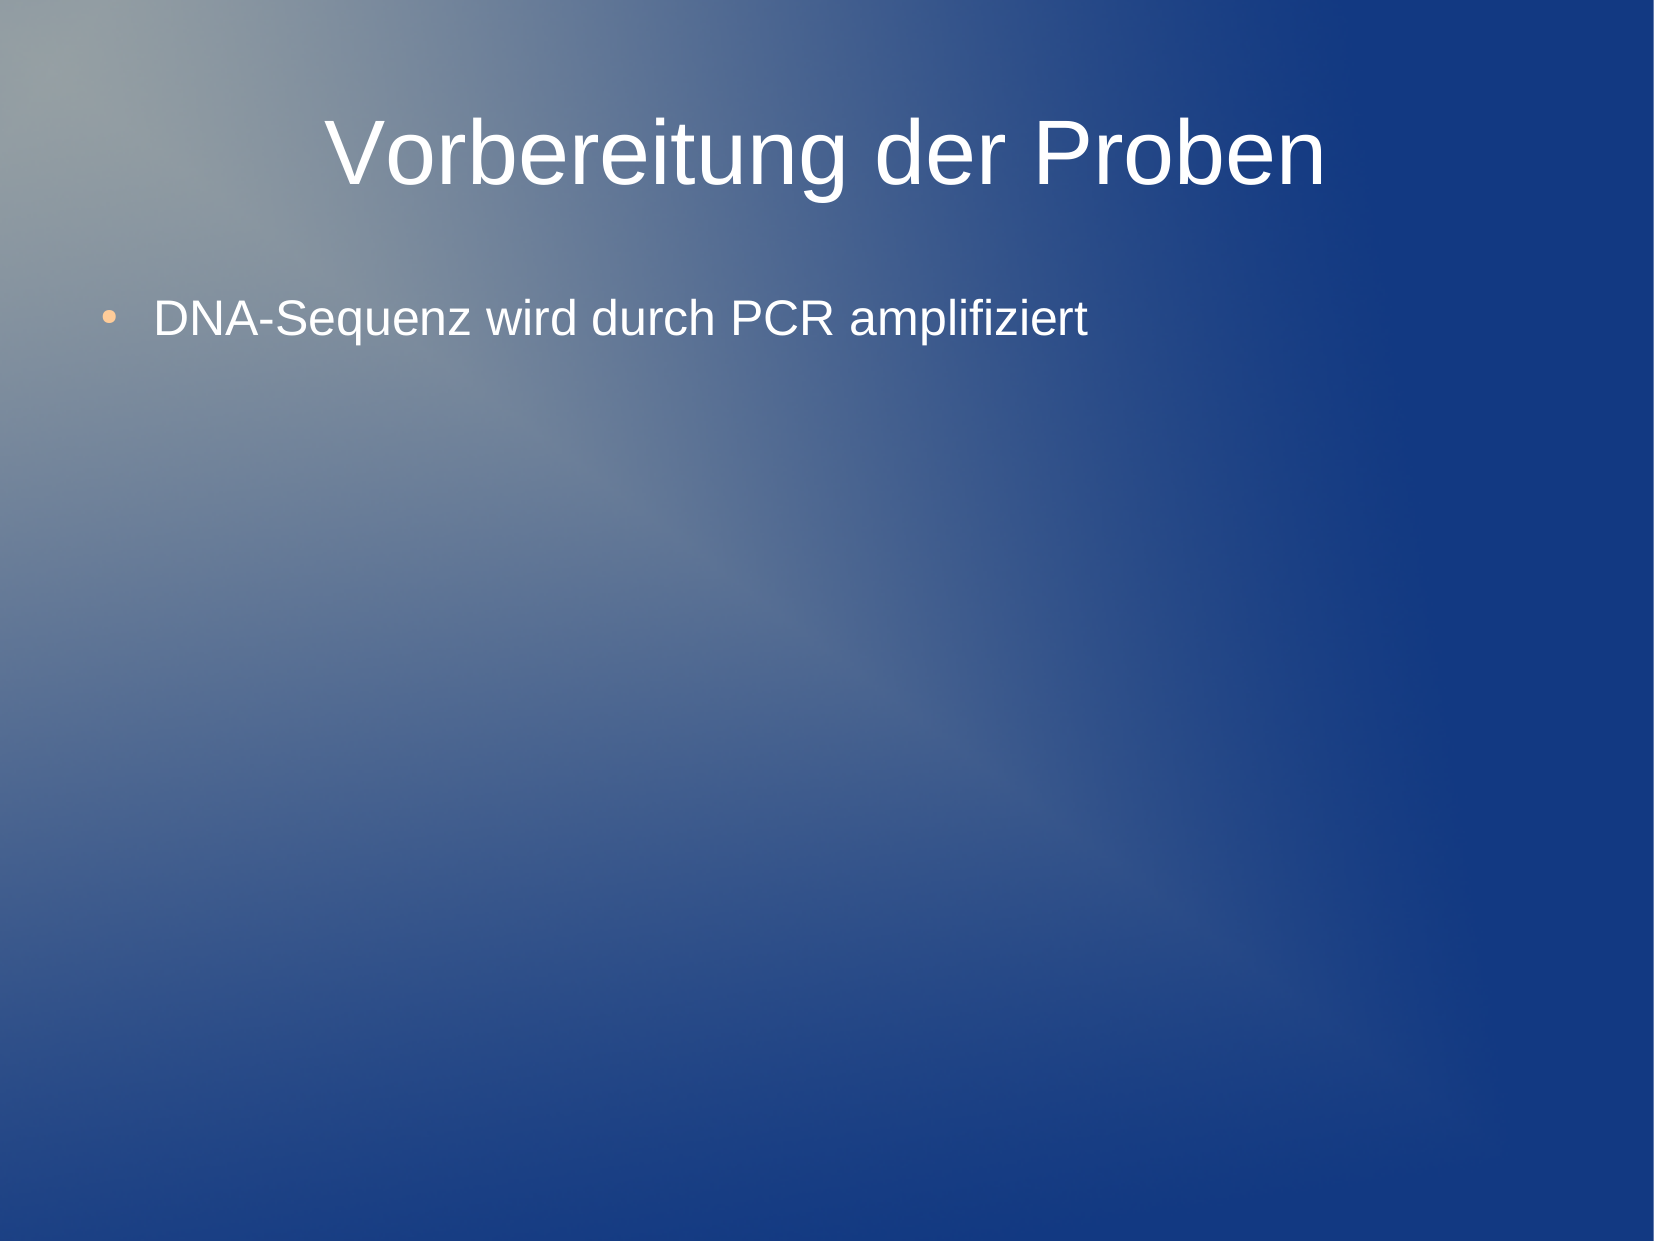

# Vorbereitung der Proben
DNA-Sequenz wird durch PCR amplifiziert